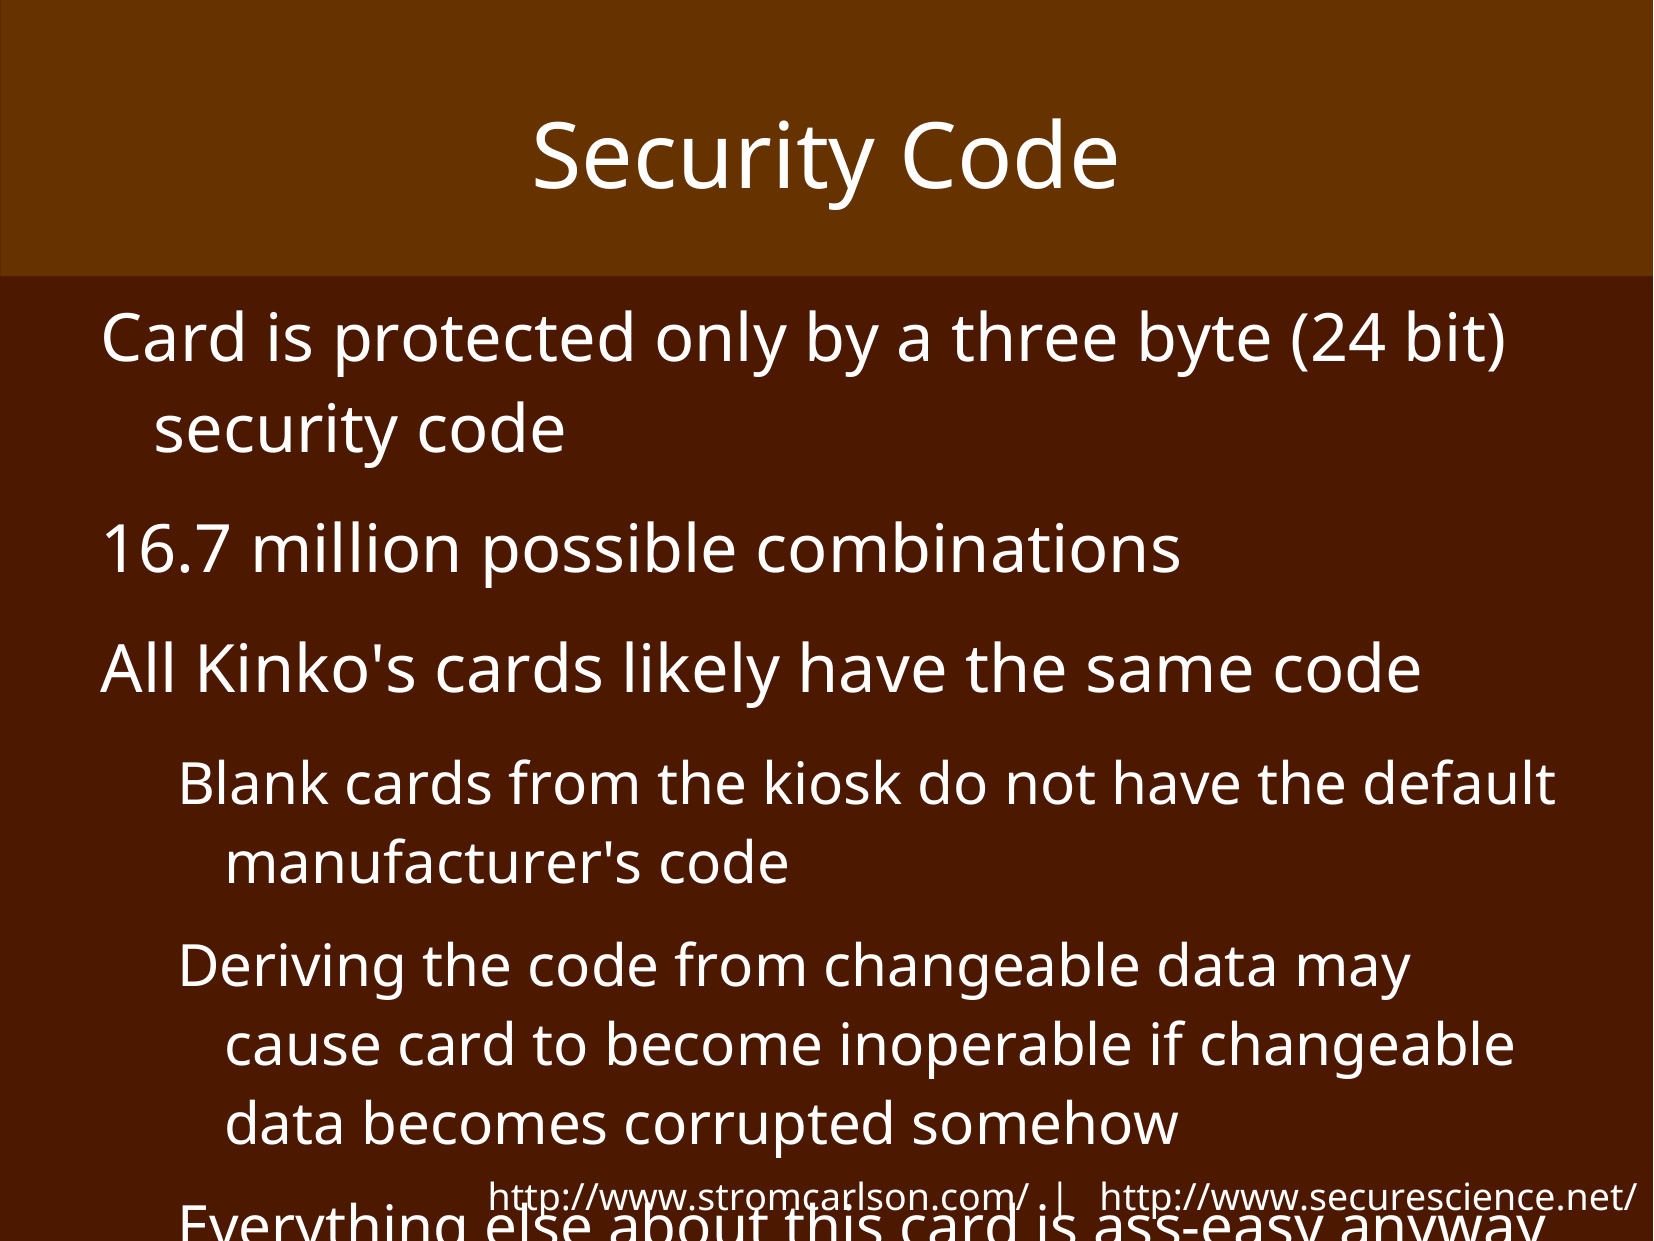

# Security Code
Card is protected only by a three byte (24 bit) security code
16.7 million possible combinations
All Kinko's cards likely have the same code
Blank cards from the kiosk do not have the default manufacturer's code
Deriving the code from changeable data may cause card to become inoperable if changeable data becomes corrupted somehow
Everything else about this card is ass-easy anyway